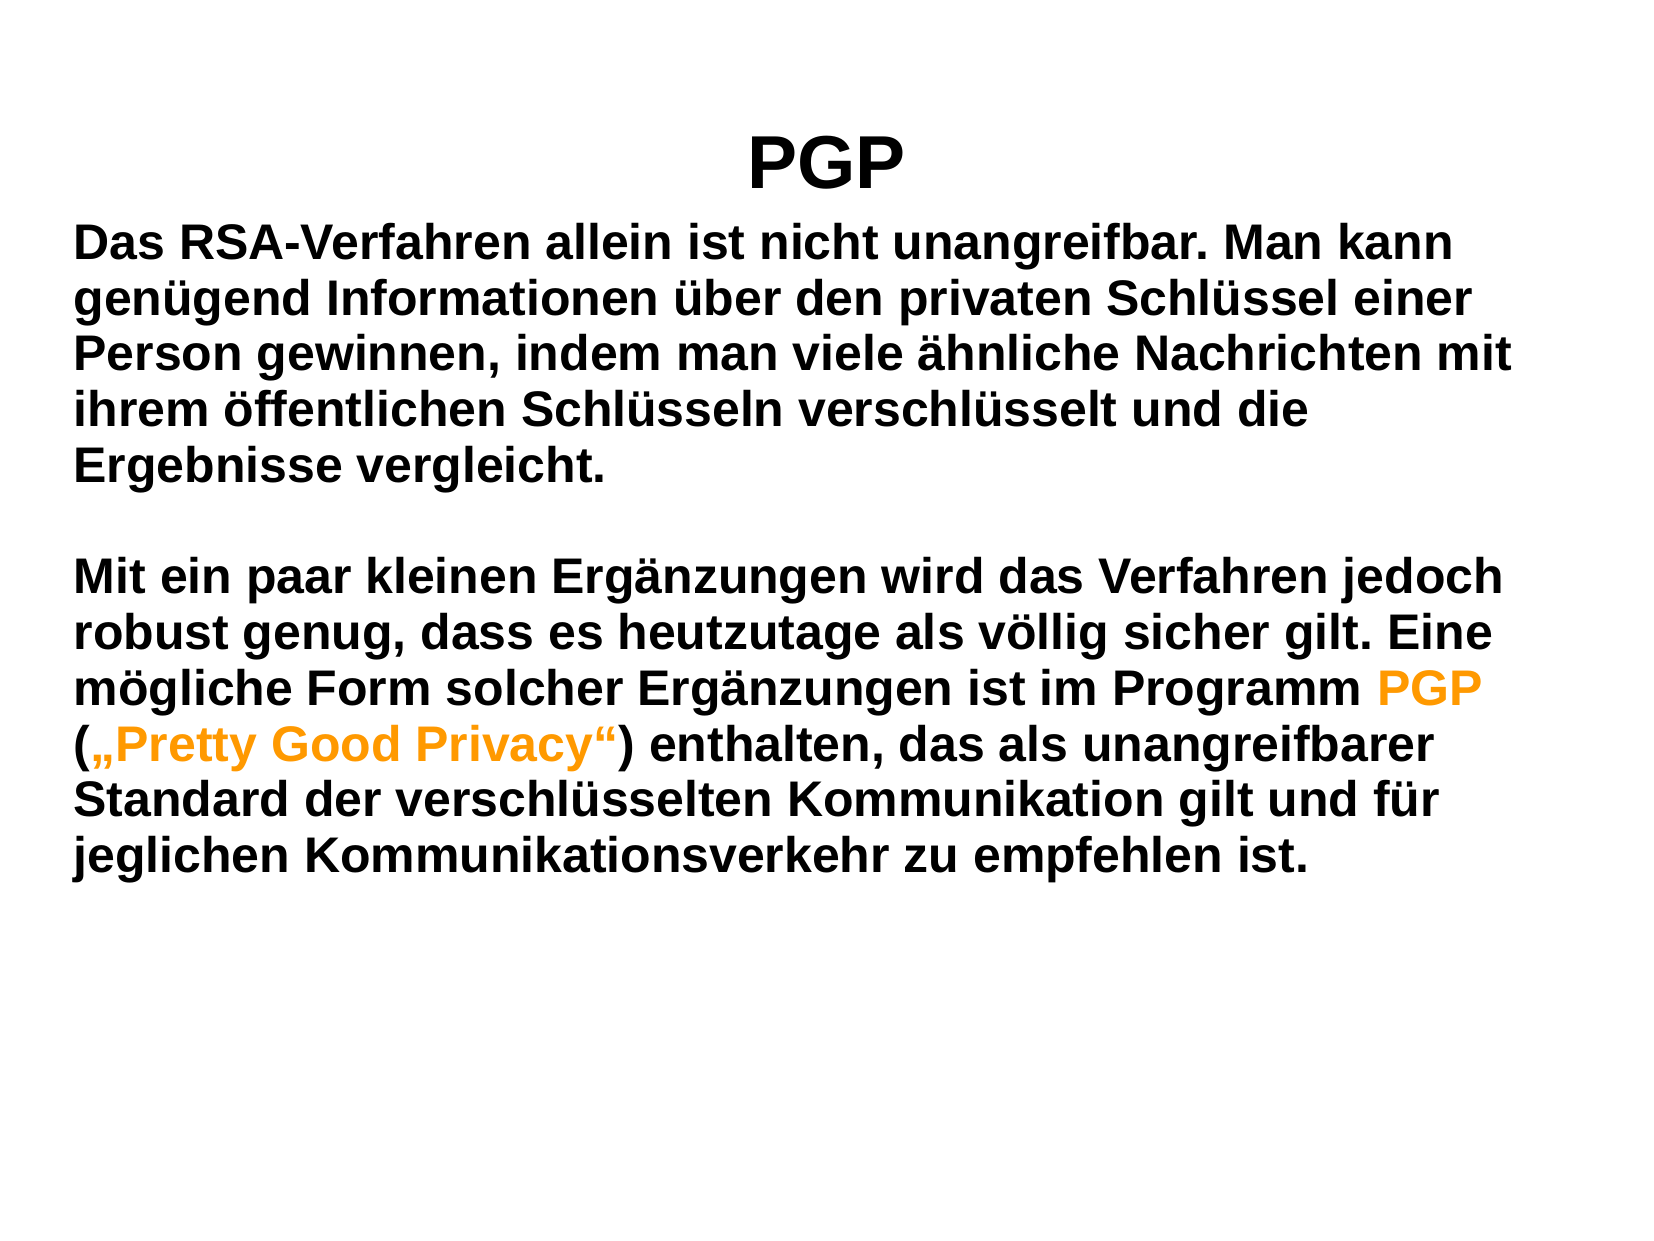

# PGP
Das RSA-Verfahren allein ist nicht unangreifbar. Man kann genügend Informationen über den privaten Schlüssel einer Person gewinnen, indem man viele ähnliche Nachrichten mit ihrem öffentlichen Schlüsseln verschlüsselt und die Ergebnisse vergleicht.
Mit ein paar kleinen Ergänzungen wird das Verfahren jedoch robust genug, dass es heutzutage als völlig sicher gilt. Eine mögliche Form solcher Ergänzungen ist im Programm PGP („Pretty Good Privacy“) enthalten, das als unangreifbarer Standard der verschlüsselten Kommunikation gilt und für jeglichen Kommunikationsverkehr zu empfehlen ist.